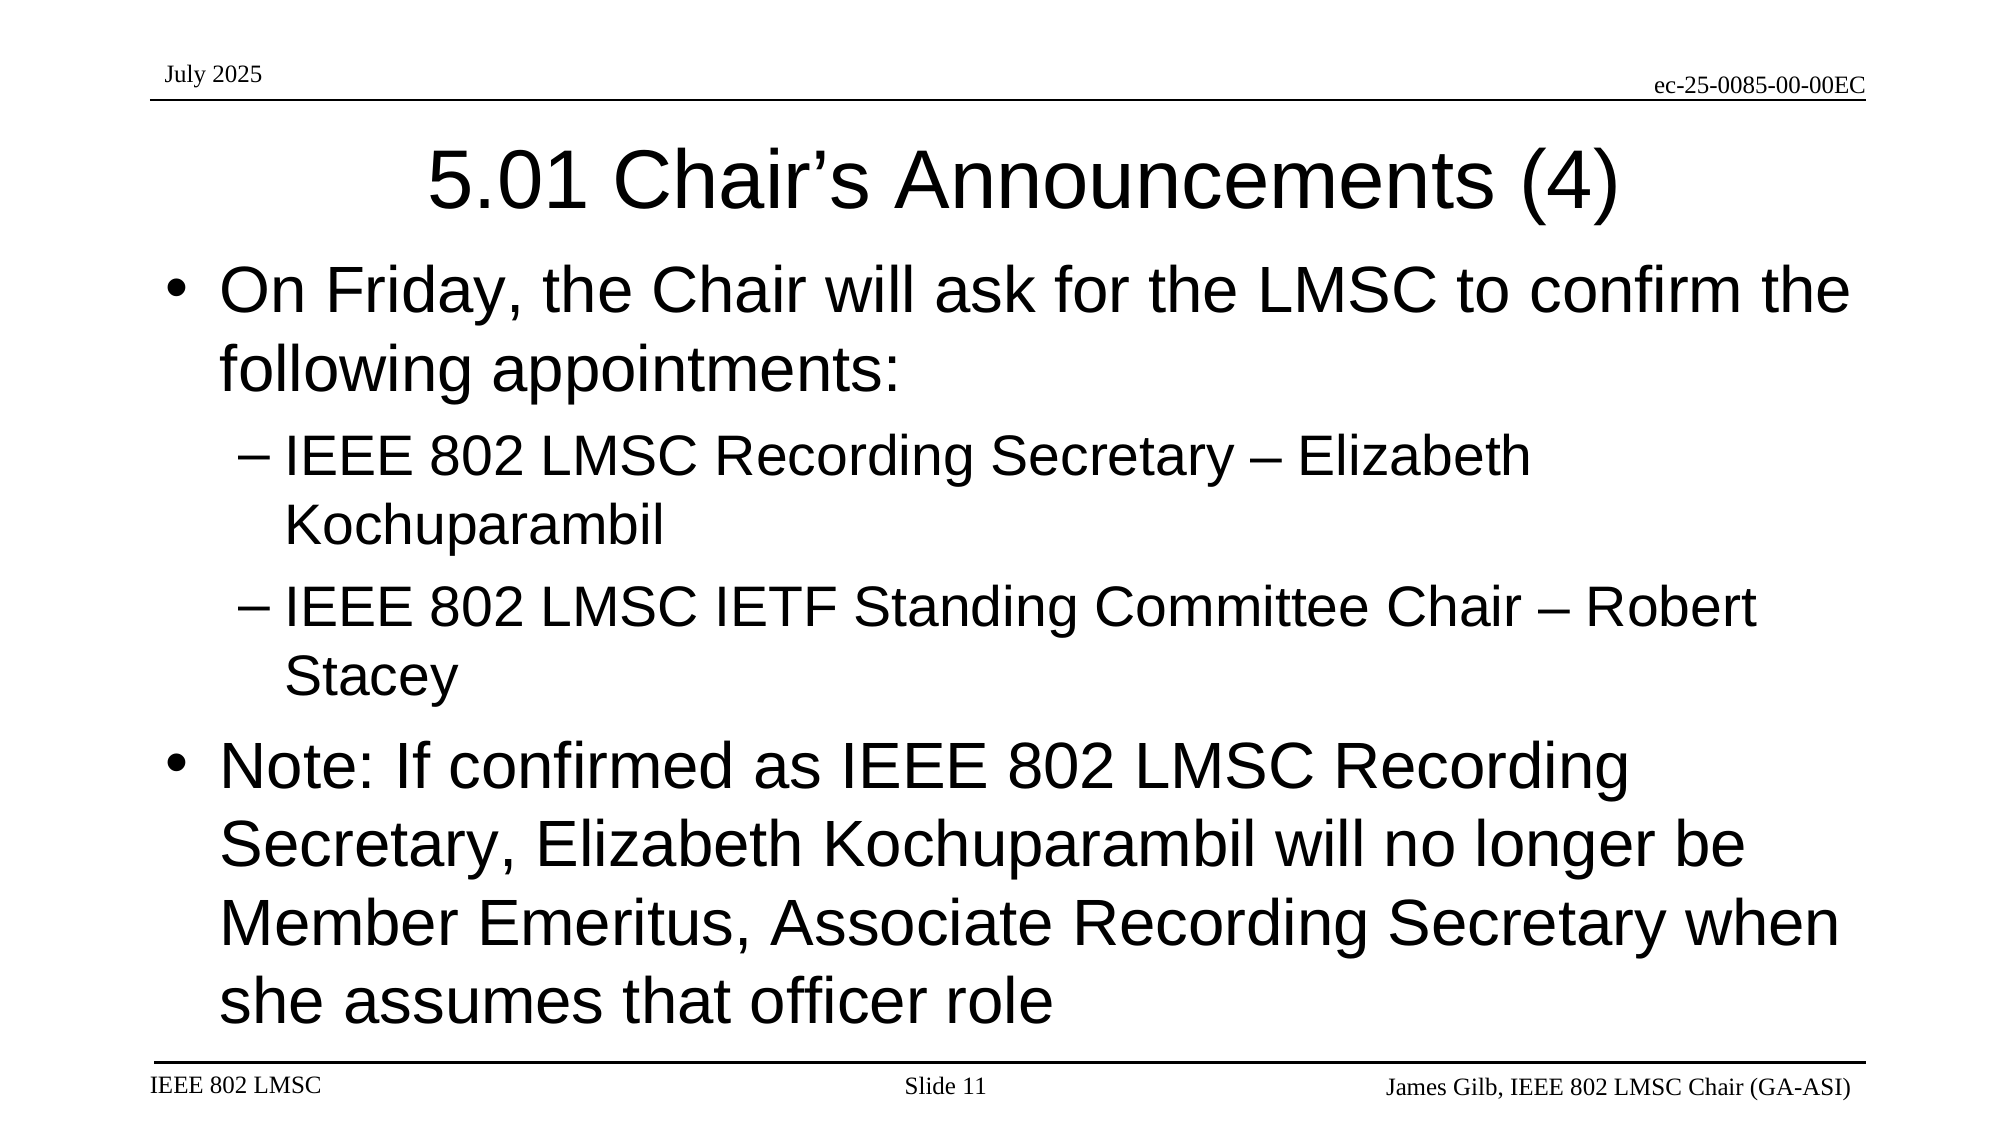

# 5.01 Chair’s Announcements (4)
On Friday, the Chair will ask for the LMSC to confirm the following appointments:
IEEE 802 LMSC Recording Secretary – Elizabeth Kochuparambil
IEEE 802 LMSC IETF Standing Committee Chair – Robert Stacey
Note: If confirmed as IEEE 802 LMSC Recording Secretary, Elizabeth Kochuparambil will no longer be Member Emeritus, Associate Recording Secretary when she assumes that officer role
11